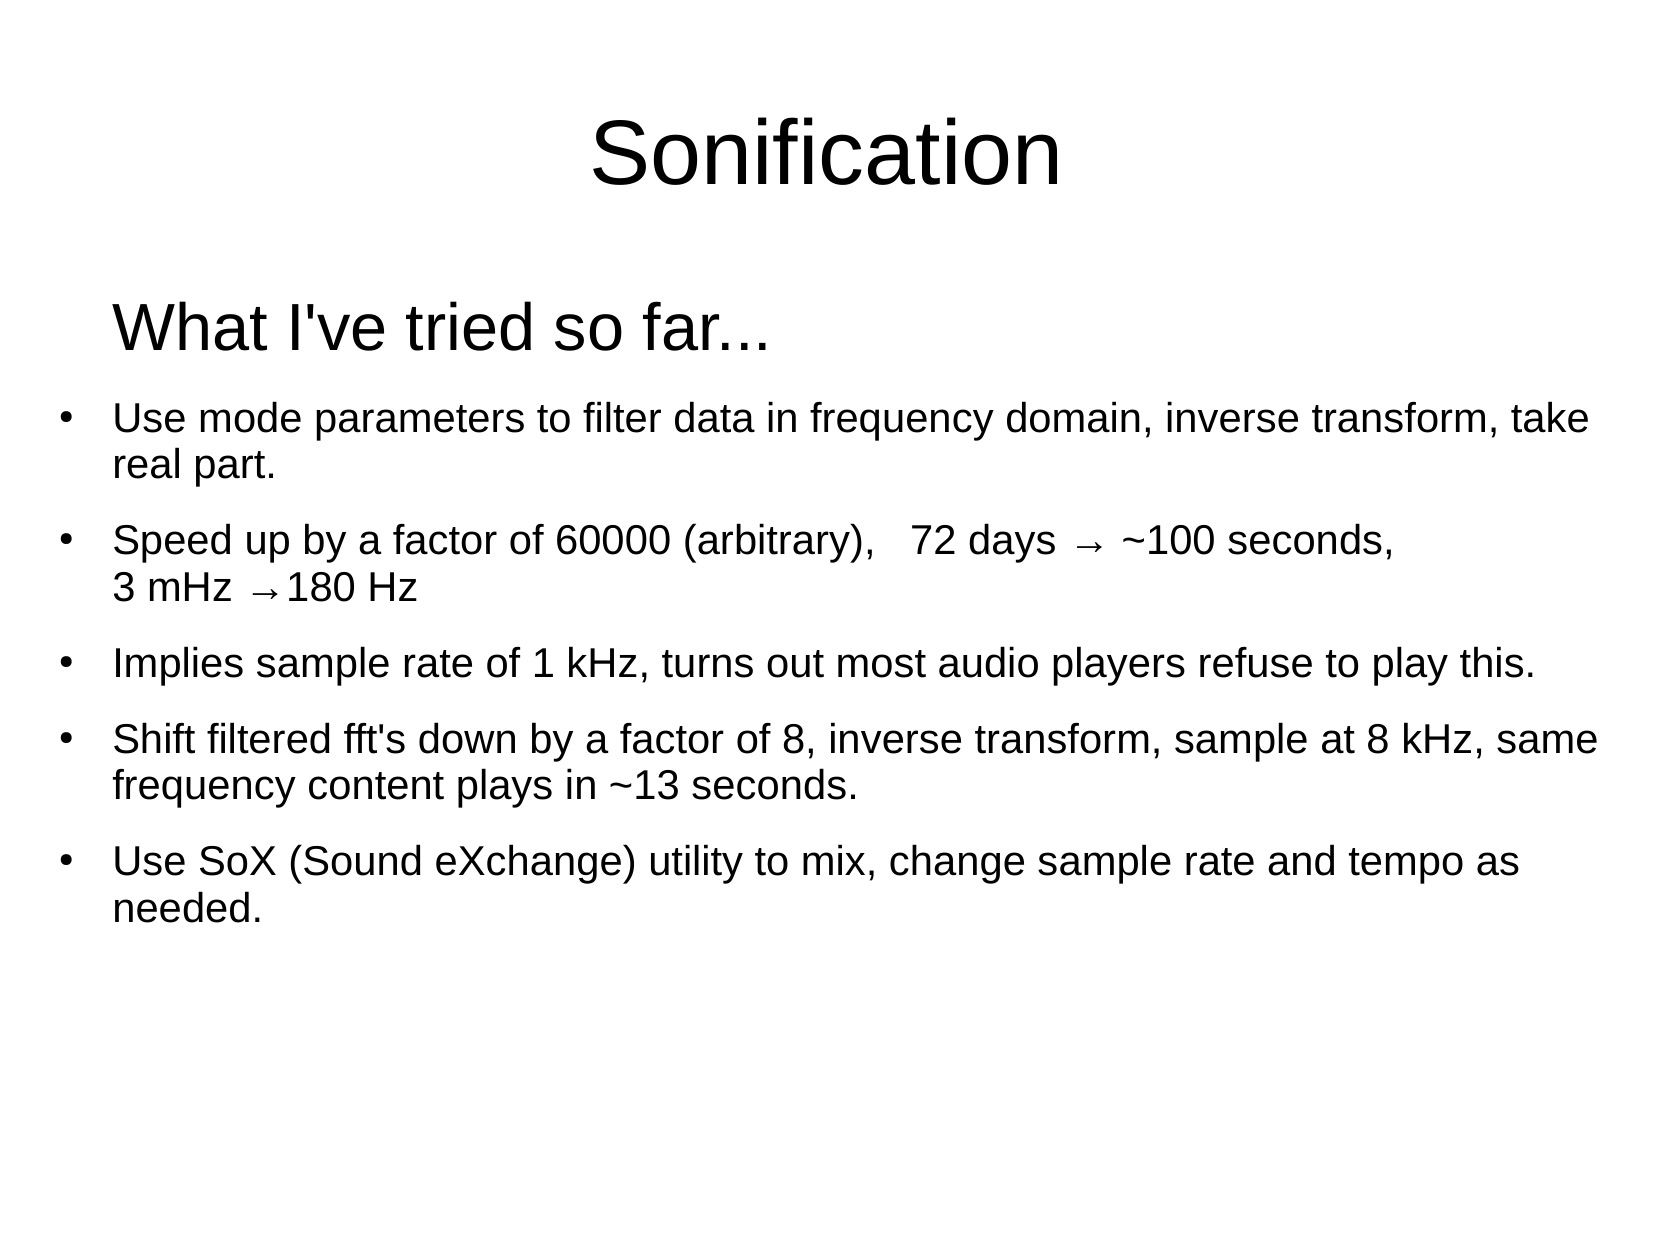

# Sonification
What I've tried so far...
Use mode parameters to filter data in frequency domain, inverse transform, take real part.
Speed up by a factor of 60000 (arbitrary), 72 days → ~100 seconds, 3 mHz →180 Hz
Implies sample rate of 1 kHz, turns out most audio players refuse to play this.
Shift filtered fft's down by a factor of 8, inverse transform, sample at 8 kHz, same frequency content plays in ~13 seconds.
Use SoX (Sound eXchange) utility to mix, change sample rate and tempo as needed.